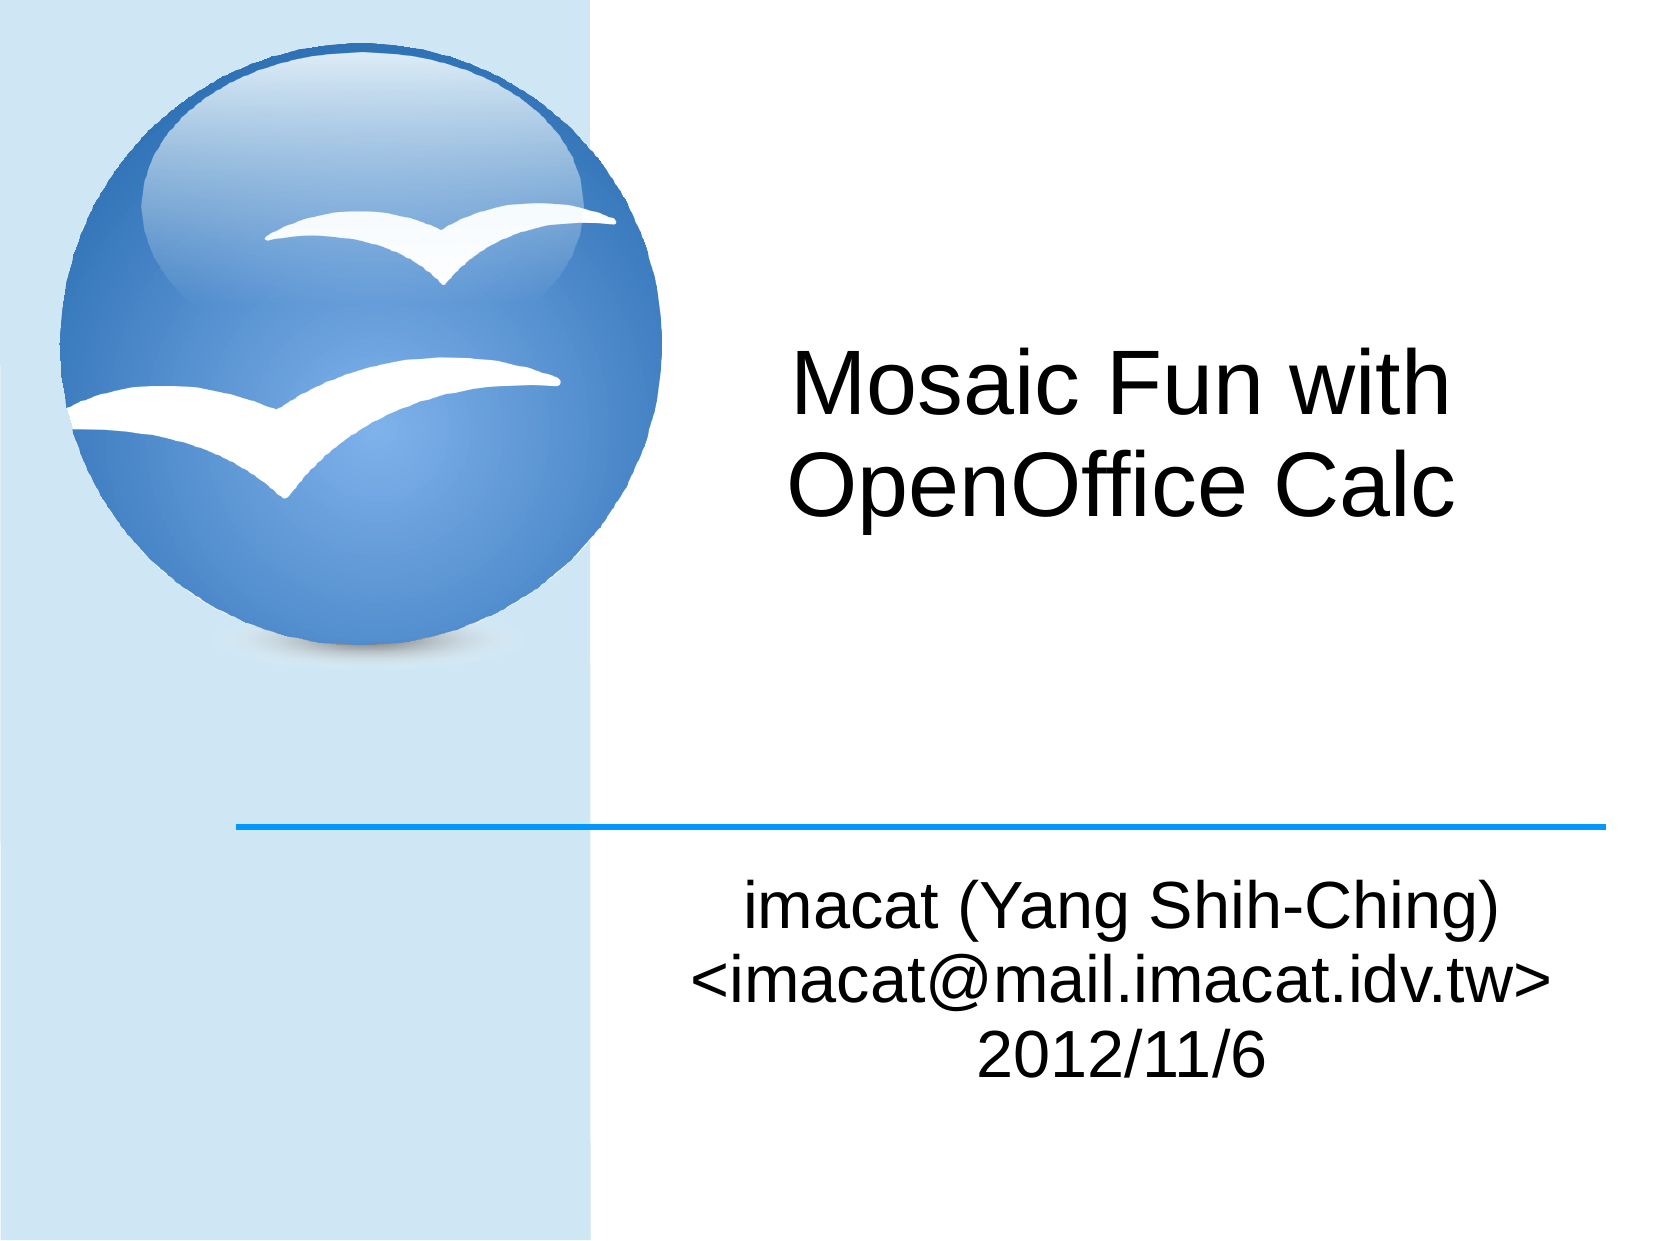

# Mosaic Fun with OpenOffice Calc
imacat (Yang Shih-Ching)
<imacat@mail.imacat.idv.tw>
2012/11/6